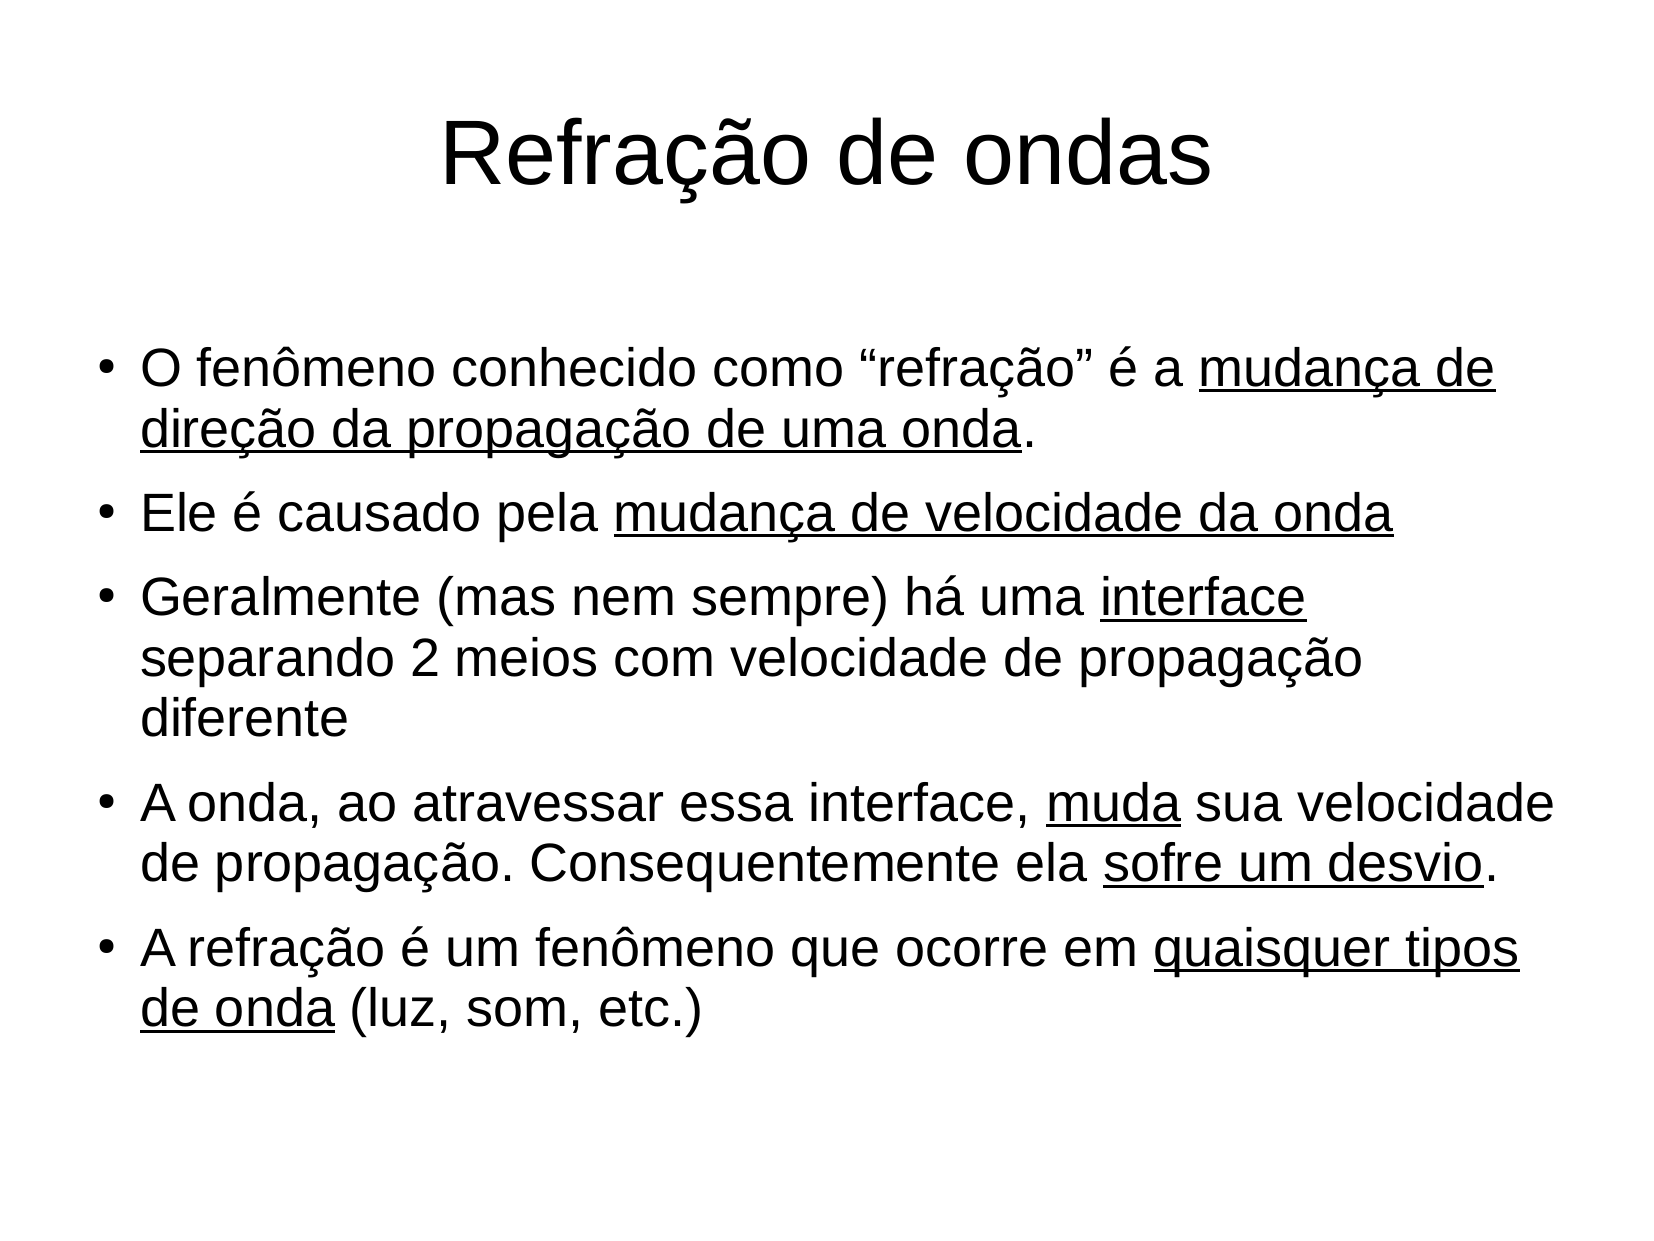

# Refração de ondas
O fenômeno conhecido como “refração” é a mudança de direção da propagação de uma onda.
Ele é causado pela mudança de velocidade da onda
Geralmente (mas nem sempre) há uma interface separando 2 meios com velocidade de propagação diferente
A onda, ao atravessar essa interface, muda sua velocidade de propagação. Consequentemente ela sofre um desvio.
A refração é um fenômeno que ocorre em quaisquer tipos de onda (luz, som, etc.)